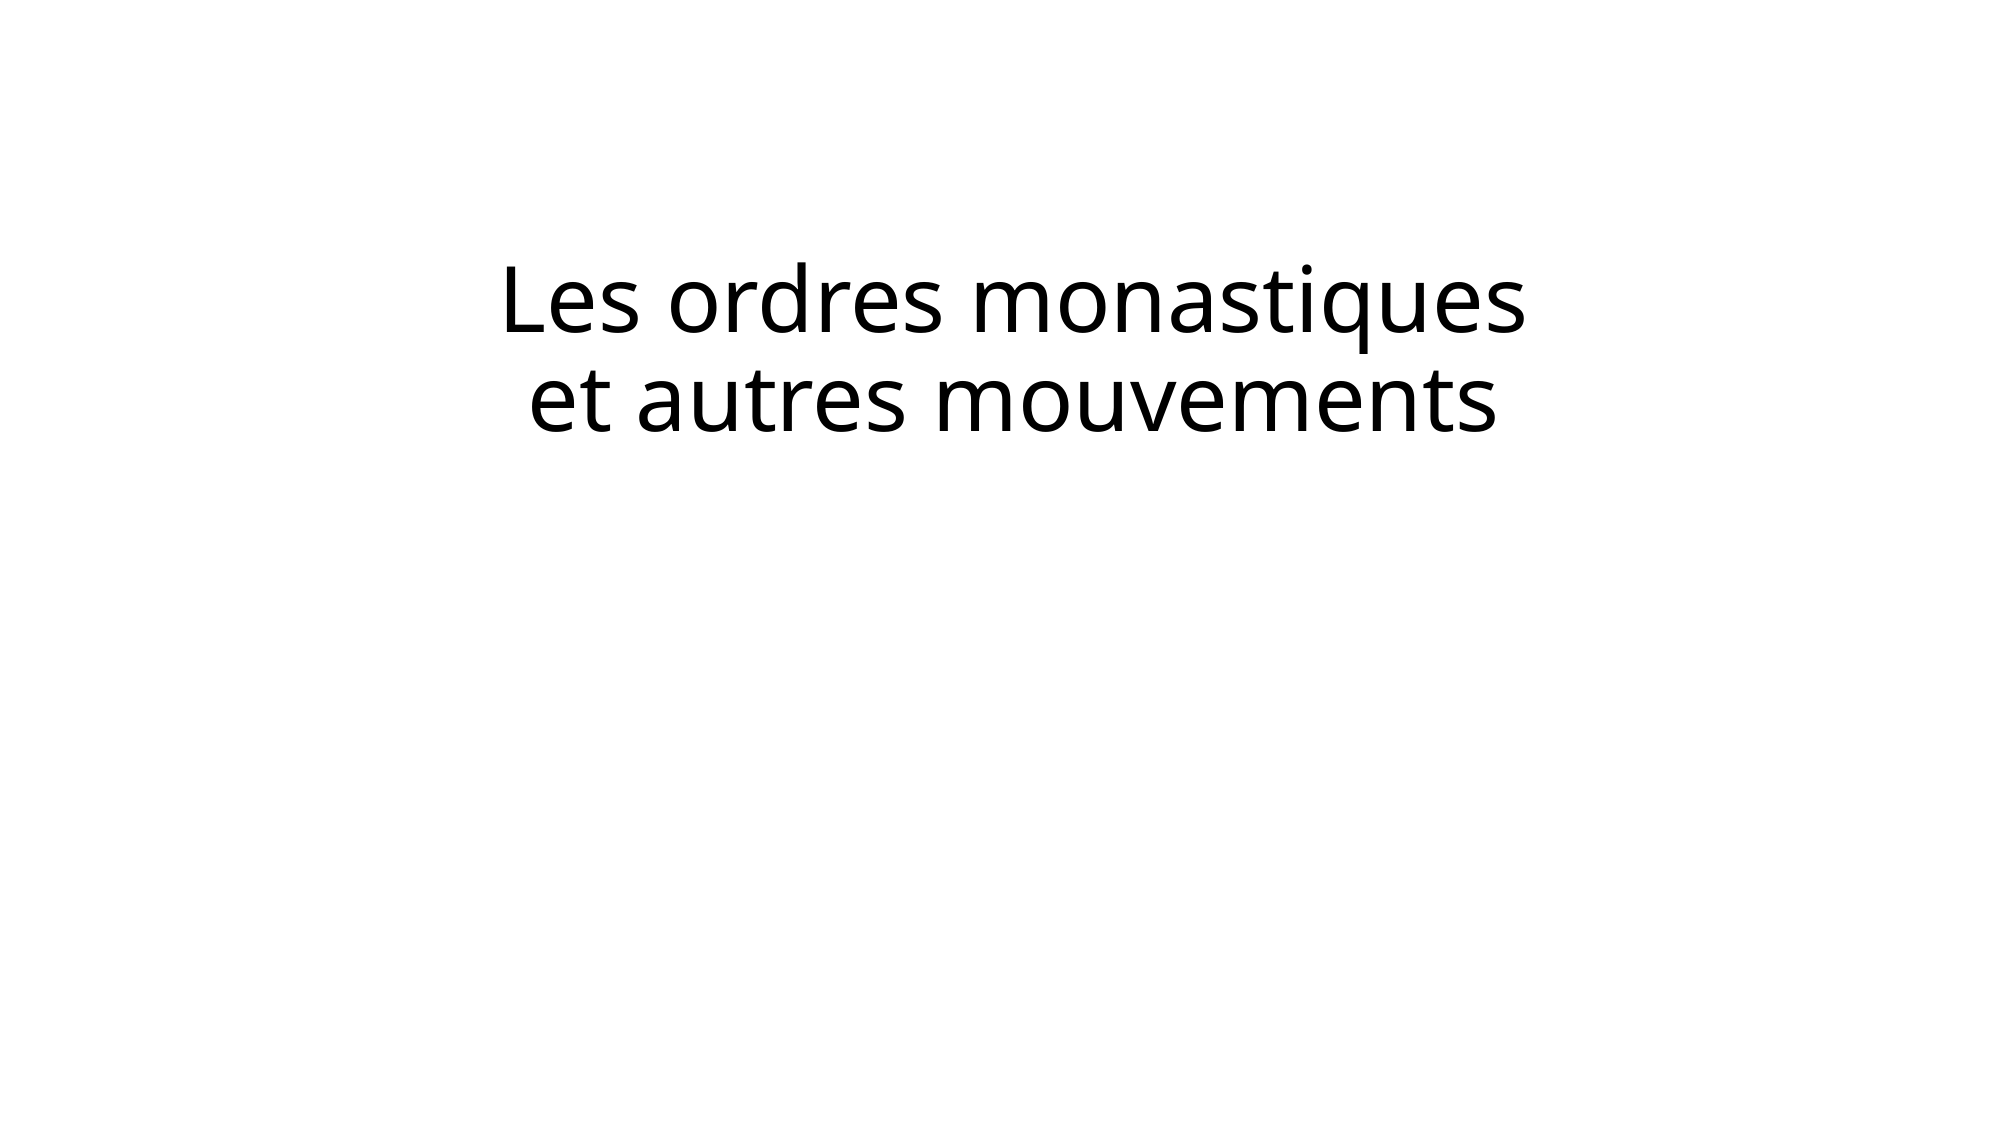

# Les ordres monastiques et autres mouvements